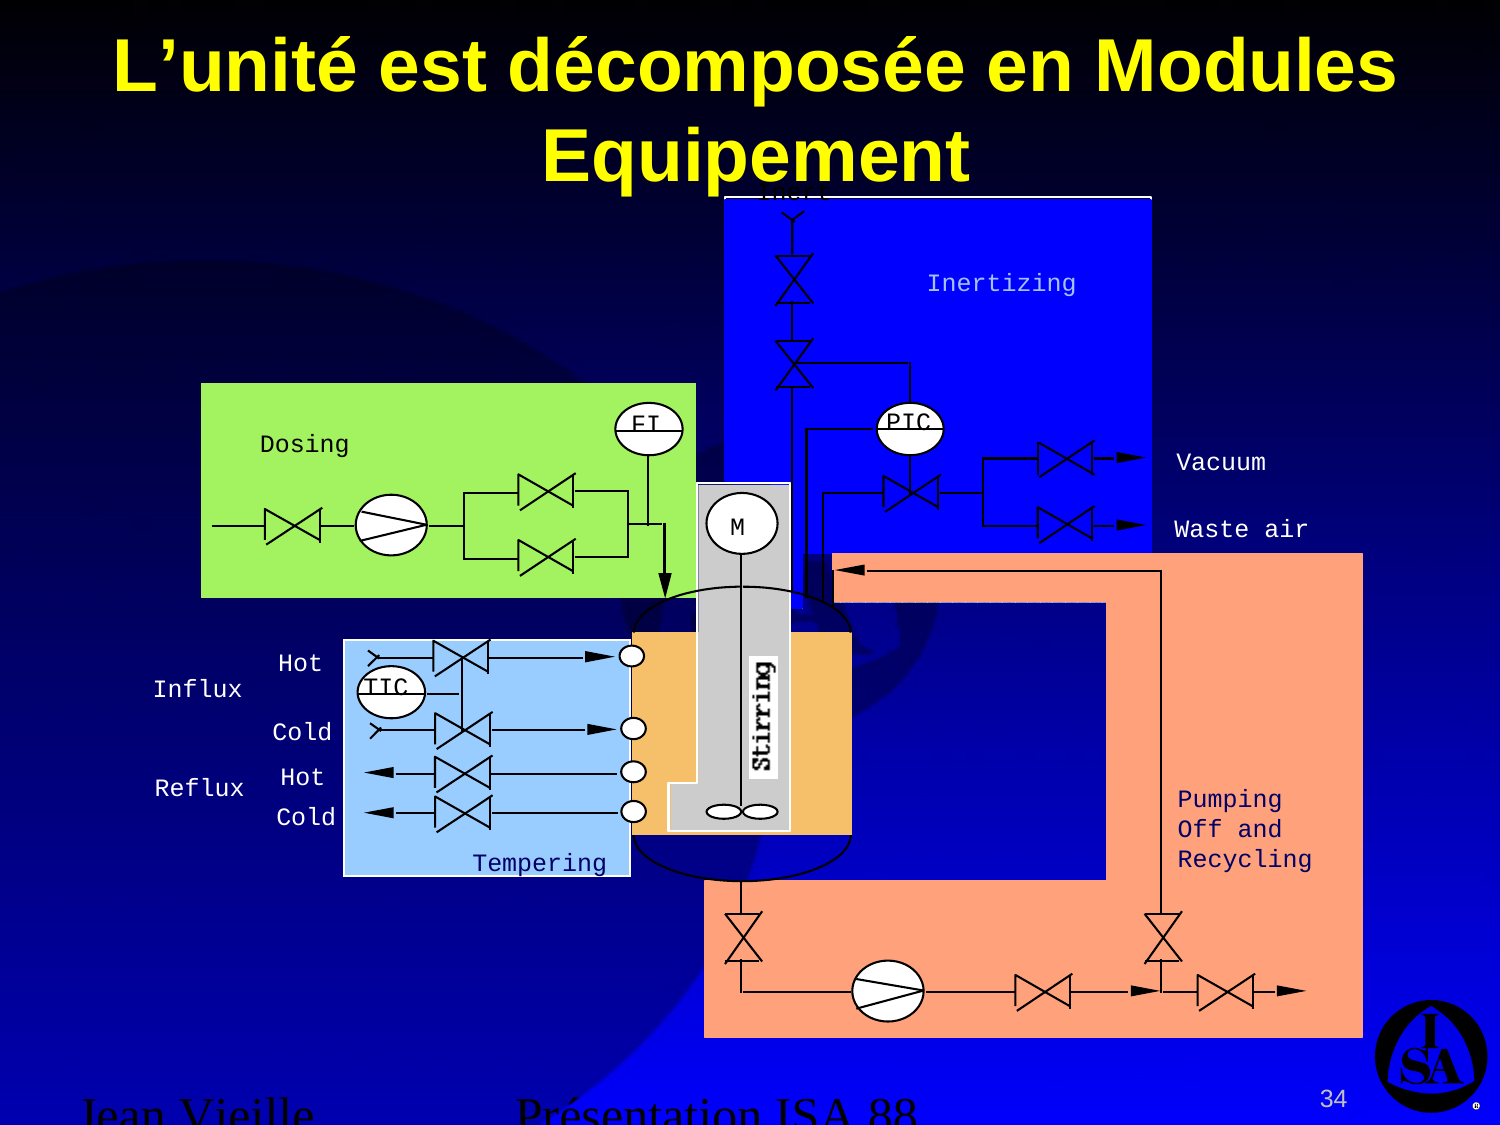

# L’unité est décomposée en Modules Equipement
Inert
Inertizing
PIC
FI
Dosing
Vacuum
M
Waste air
Hot
TIC
Influx
Cold
Hot
Reflux
Pumping
Off and
Recycling
Cold
Tempering